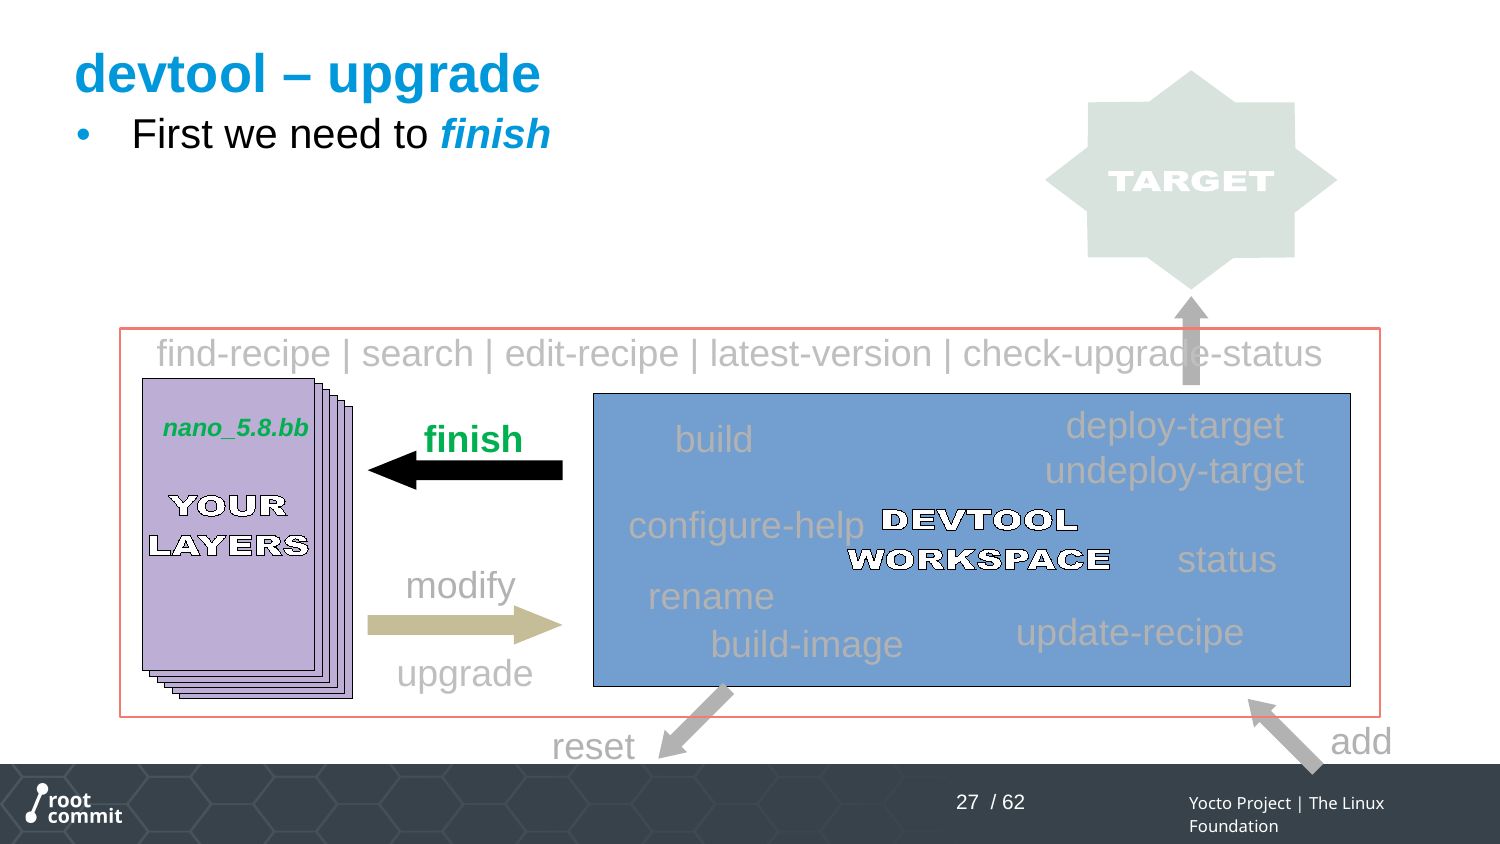

devtool – upgrade
find-recipe | search | edit-recipe | latest-version | check-upgrade-status
deploy-target
undeploy-target
nano_5.8.bb
build
finish
configure-help
status
modify
rename
update-recipe
build-image
upgrade
add
reset
First we need to finish